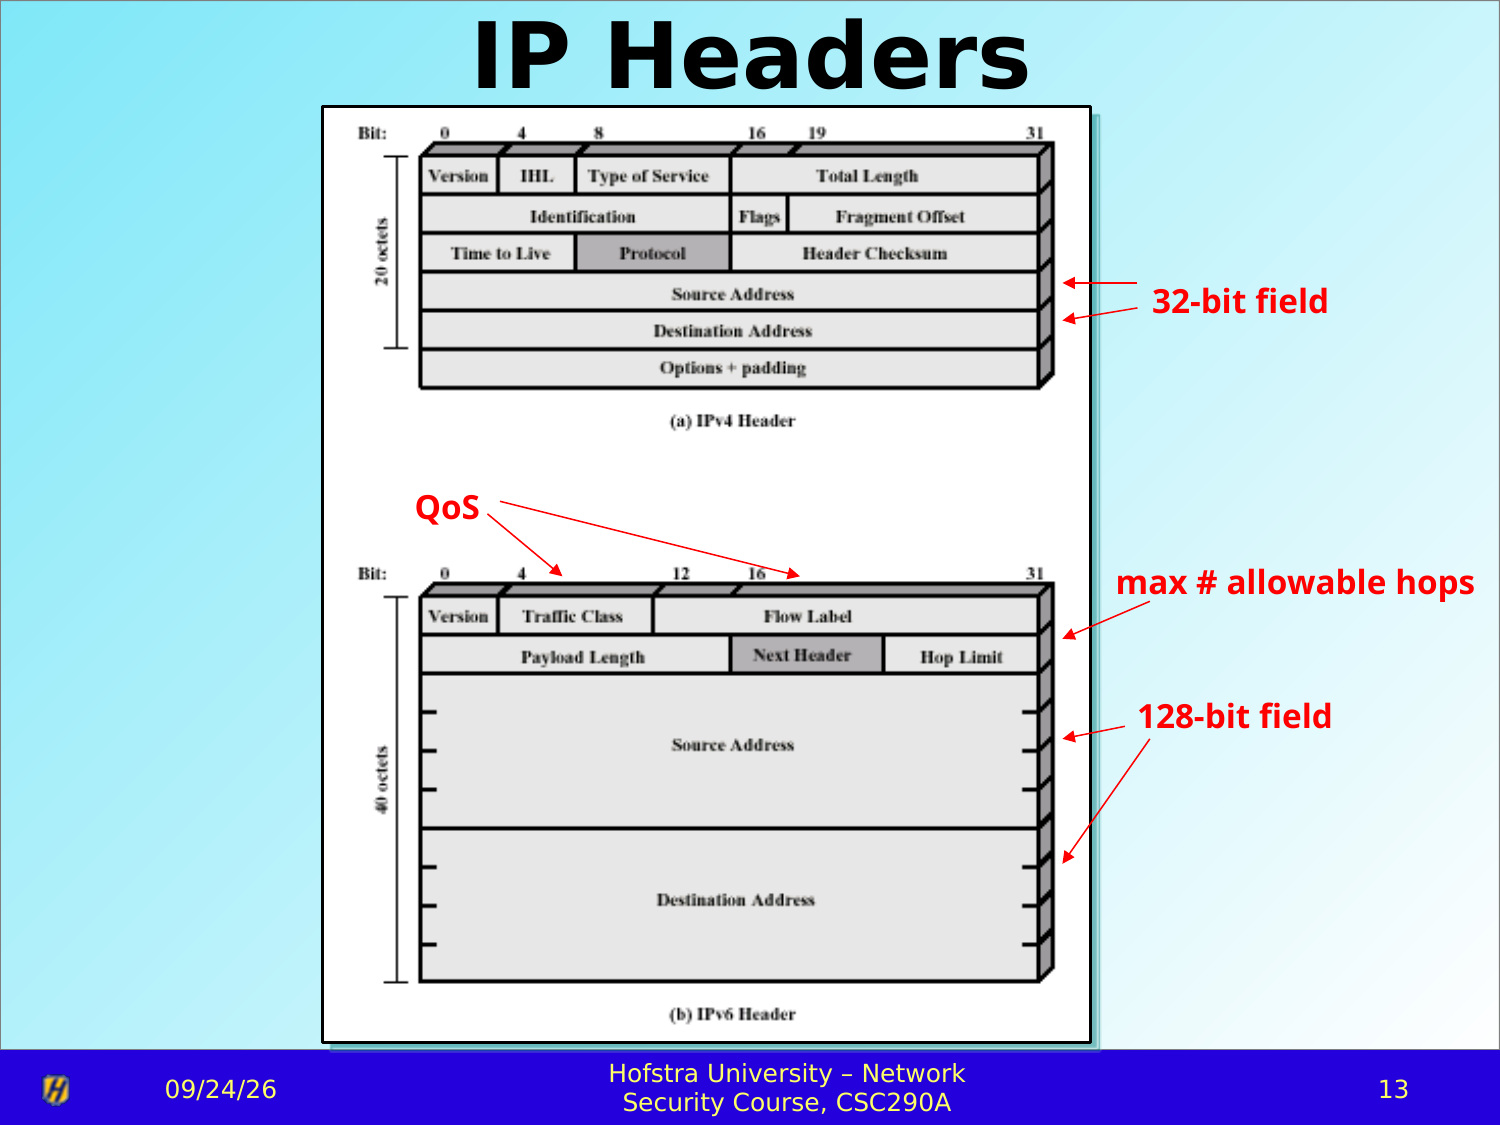

# IP Headers
32-bit field
QoS
max # allowable hops
128-bit field
13